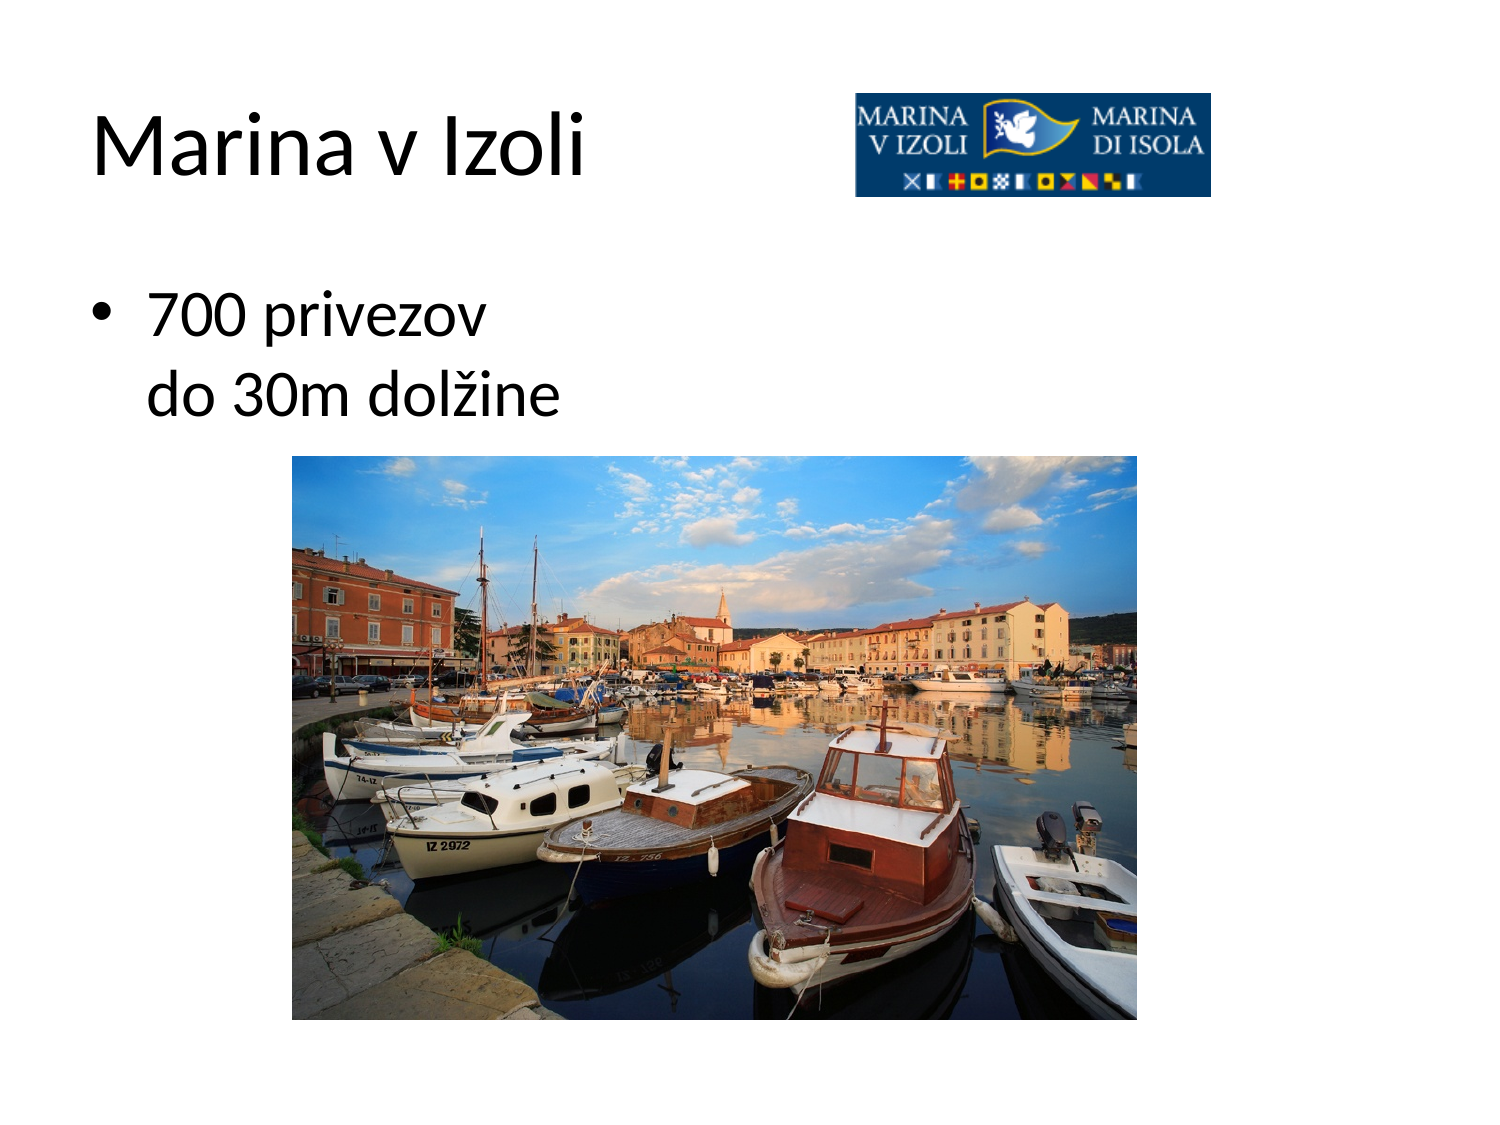

# Marina v Izoli
700 privezov
do 30m dolžine